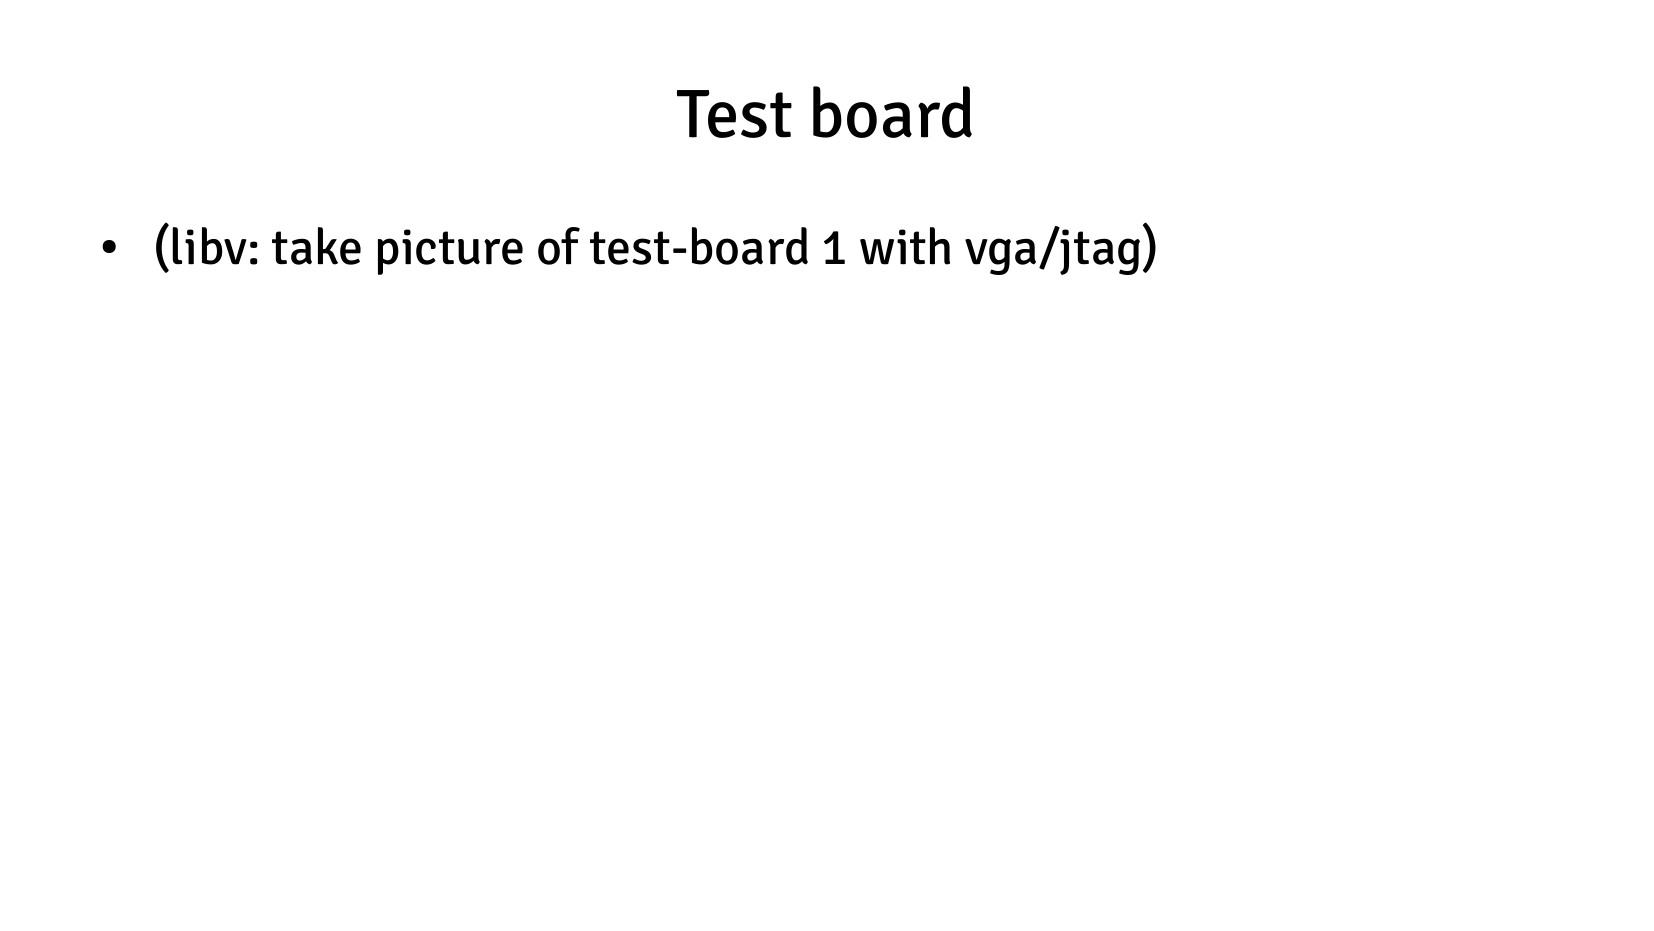

# Test board
(libv: take picture of test-board 1 with vga/jtag)